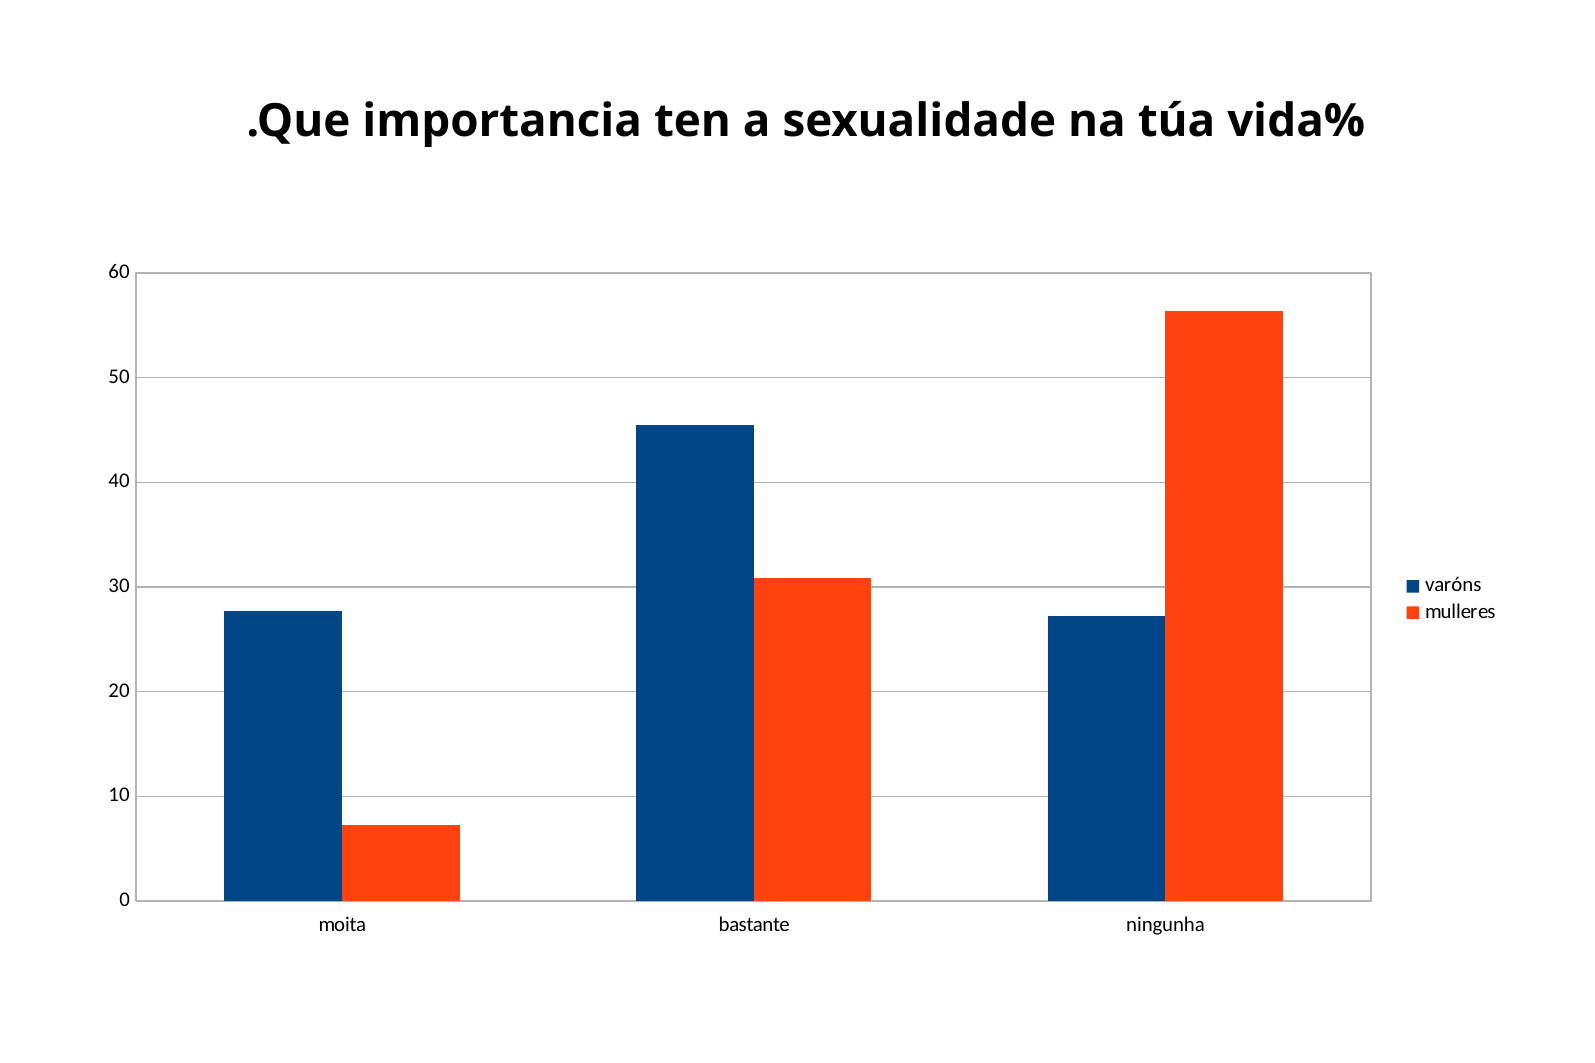

# .Que importancia ten a sexualidade na túa vida%
### Chart
| Category | varóns | mulleres |
|---|---|---|
| moita | 27.7 | 7.27 |
| bastante | 45.45 | 30.9 |
| ningunha | 27.27 | 56.36 |